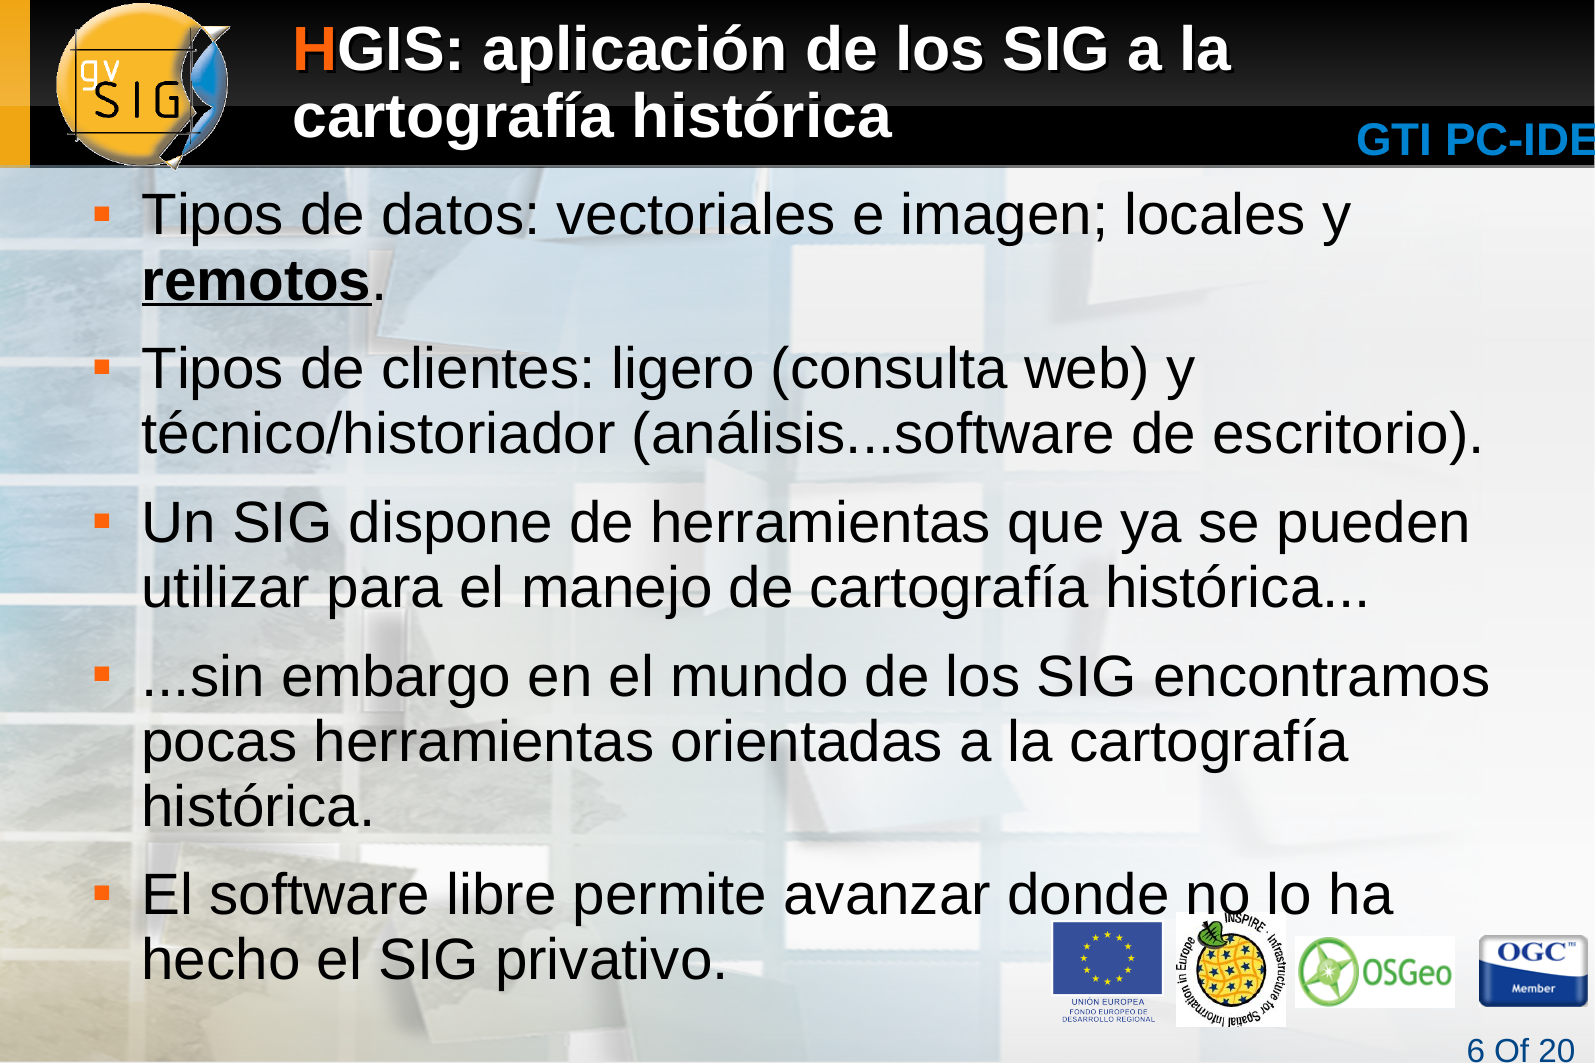

HGIS: aplicación de los SIG a la cartografía histórica
# Tipos de datos: vectoriales e imagen; locales y remotos.
Tipos de clientes: ligero (consulta web) y técnico/historiador (análisis...software de escritorio).
Un SIG dispone de herramientas que ya se pueden utilizar para el manejo de cartografía histórica...
...sin embargo en el mundo de los SIG encontramos pocas herramientas orientadas a la cartografía histórica.
El software libre permite avanzar donde no lo ha hecho el SIG privativo.